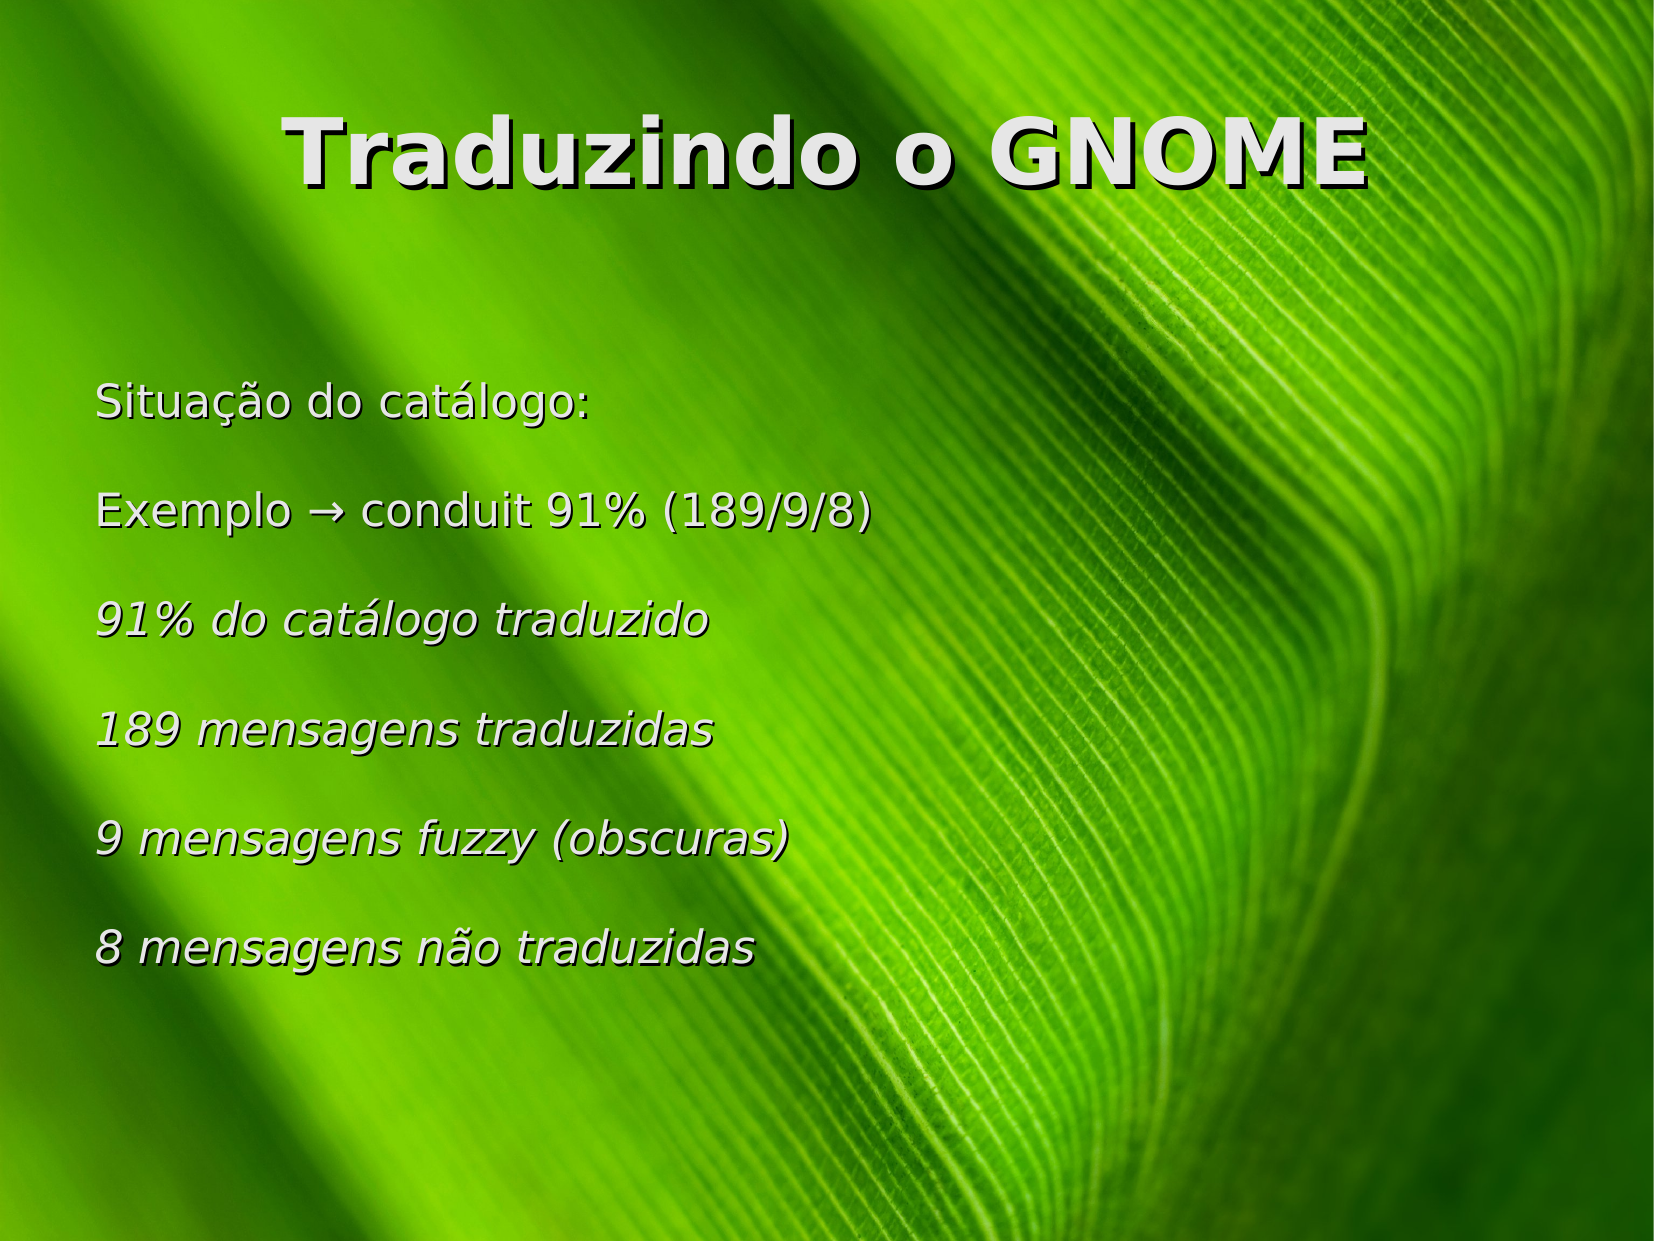

# Traduzindo o GNOME
Situação do catálogo:
Exemplo → conduit 91% (189/9/8)
91% do catálogo traduzido
189 mensagens traduzidas
9 mensagens fuzzy (obscuras)
8 mensagens não traduzidas